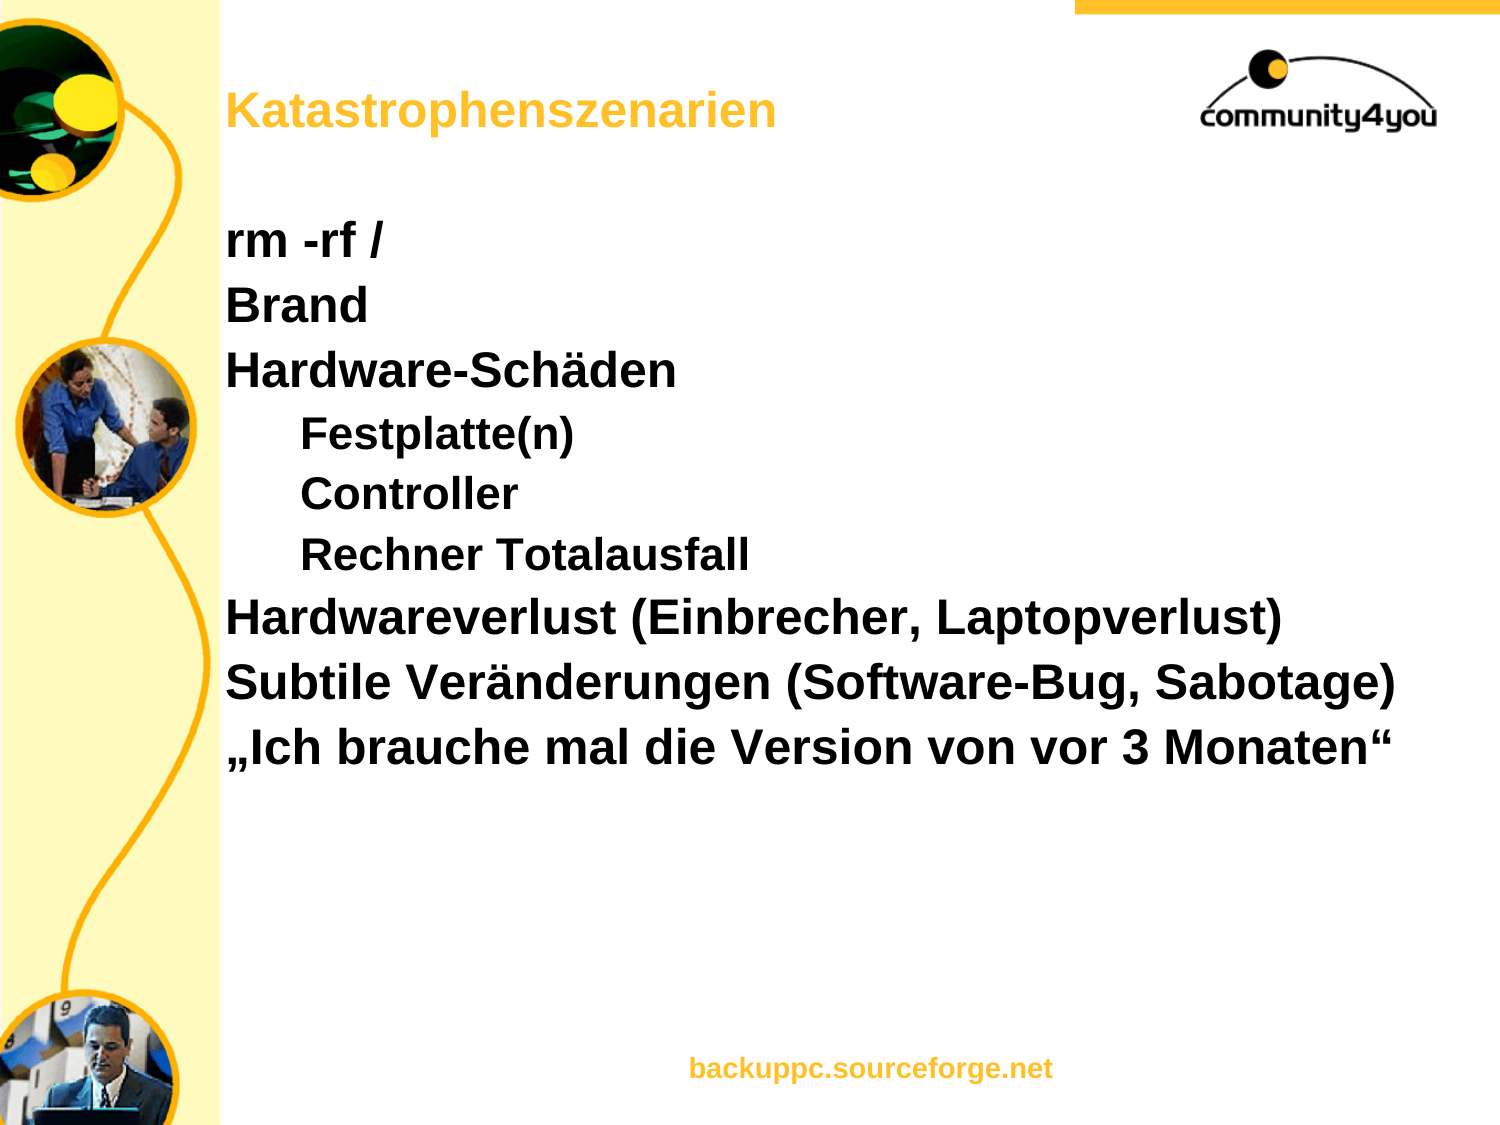

# Katastrophenszenarien
rm -rf /
Brand
Hardware-Schäden
Festplatte(n)
Controller
Rechner Totalausfall
Hardwareverlust (Einbrecher, Laptopverlust)
Subtile Veränderungen (Software-Bug, Sabotage)
„Ich brauche mal die Version von vor 3 Monaten“